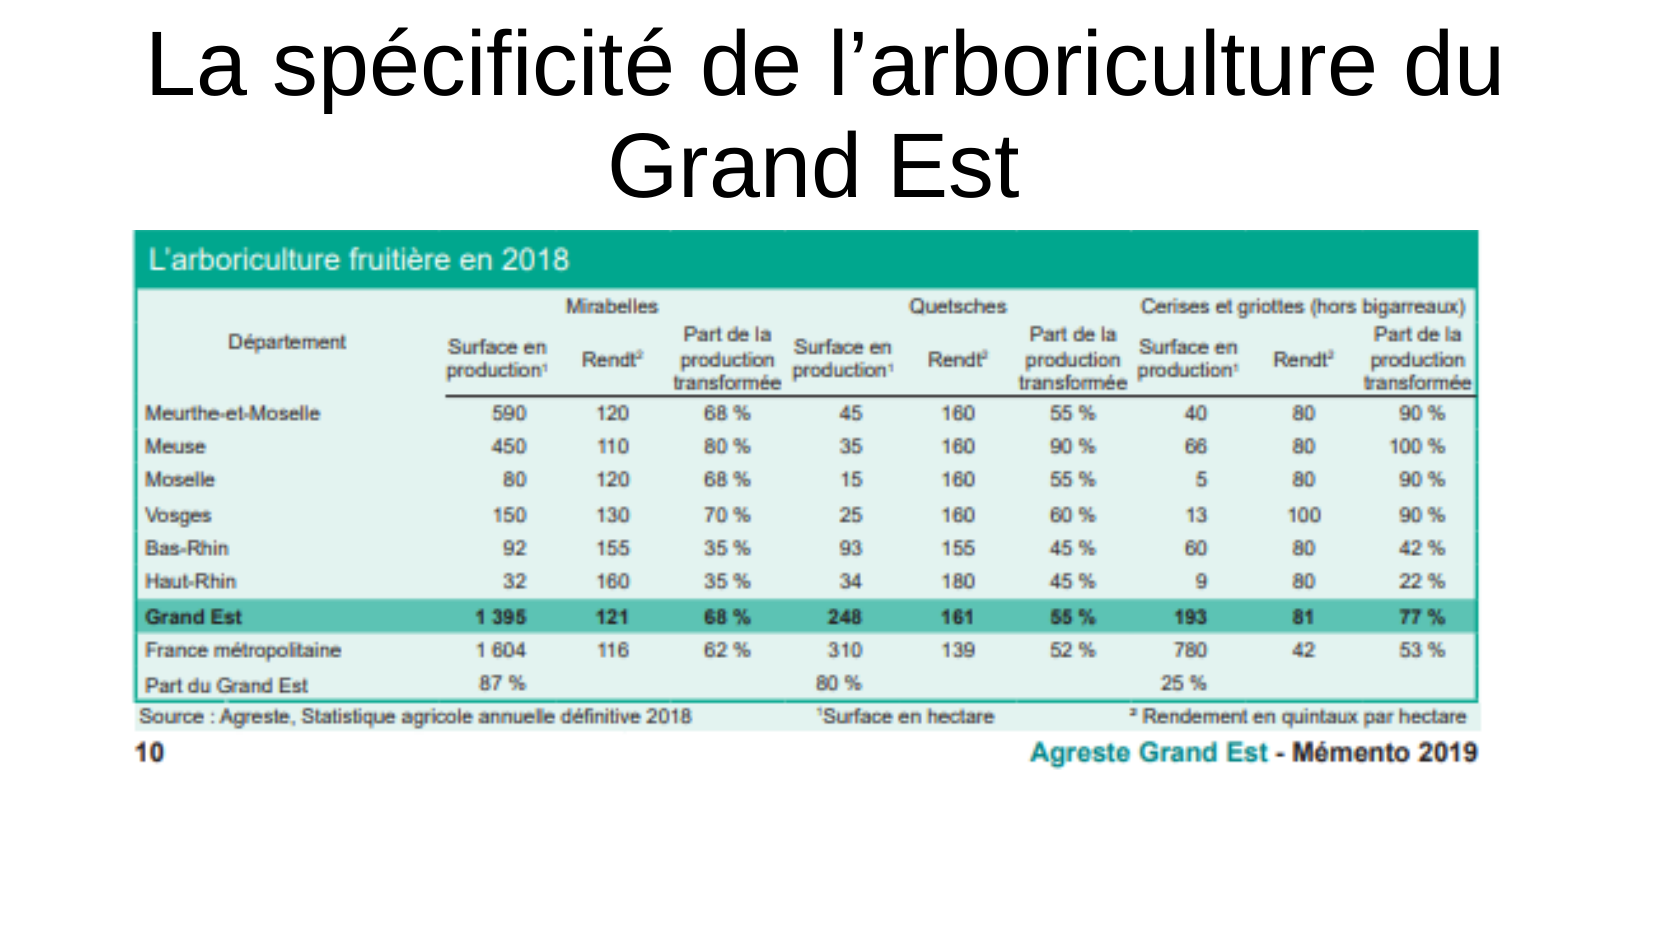

# La spécificité de l’arboriculture du Grand Est